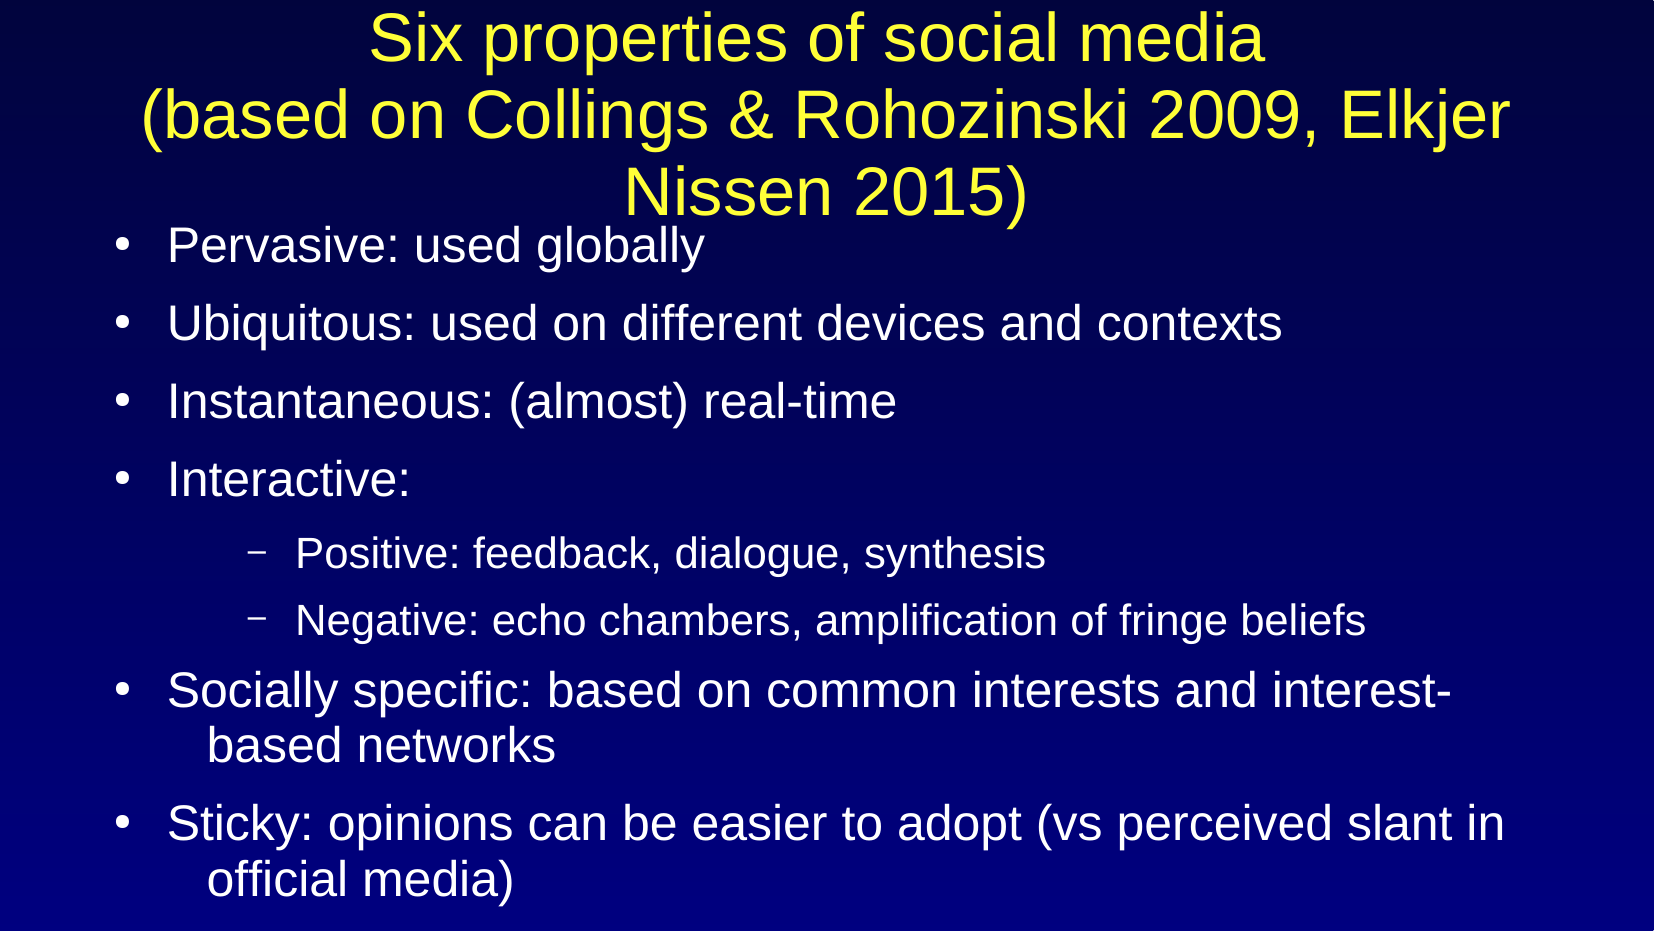

# Six properties of social media (based on Collings & Rohozinski 2009, Elkjer Nissen 2015)
Pervasive: used globally
Ubiquitous: used on different devices and contexts
Instantaneous: (almost) real-time
Interactive:
Positive: feedback, dialogue, synthesis
Negative: echo chambers, amplification of fringe beliefs
Socially specific: based on common interests and interest-based networks
Sticky: opinions can be easier to adopt (vs perceived slant in official media)